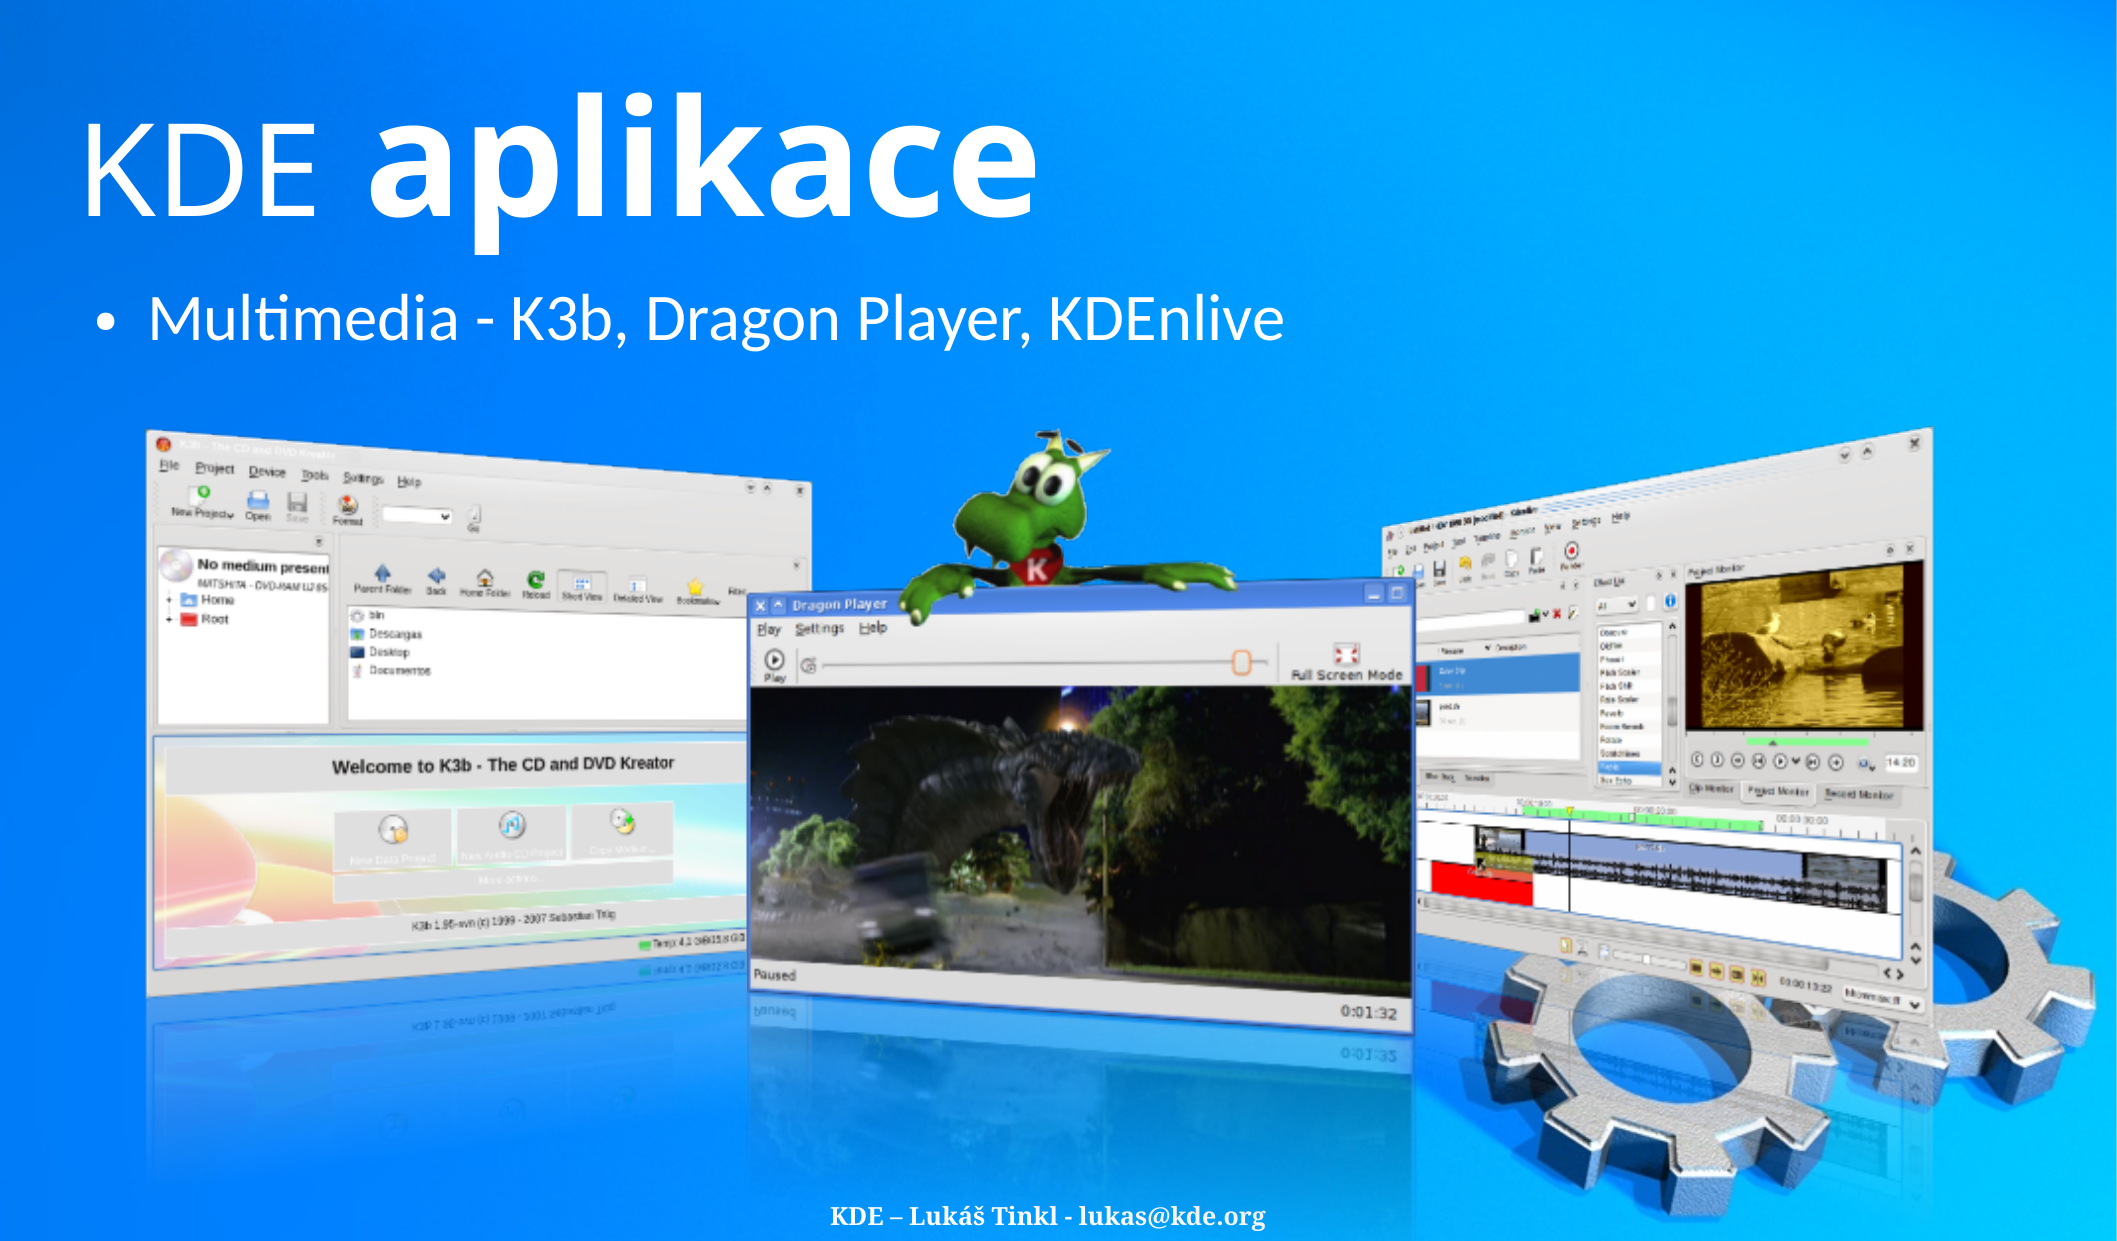

# KDE aplikace
Multimedia - K3b, Dragon Player, KDEnlive
KDE for Beginners - Sandro S. Andrade - sandroandrade@kde.org